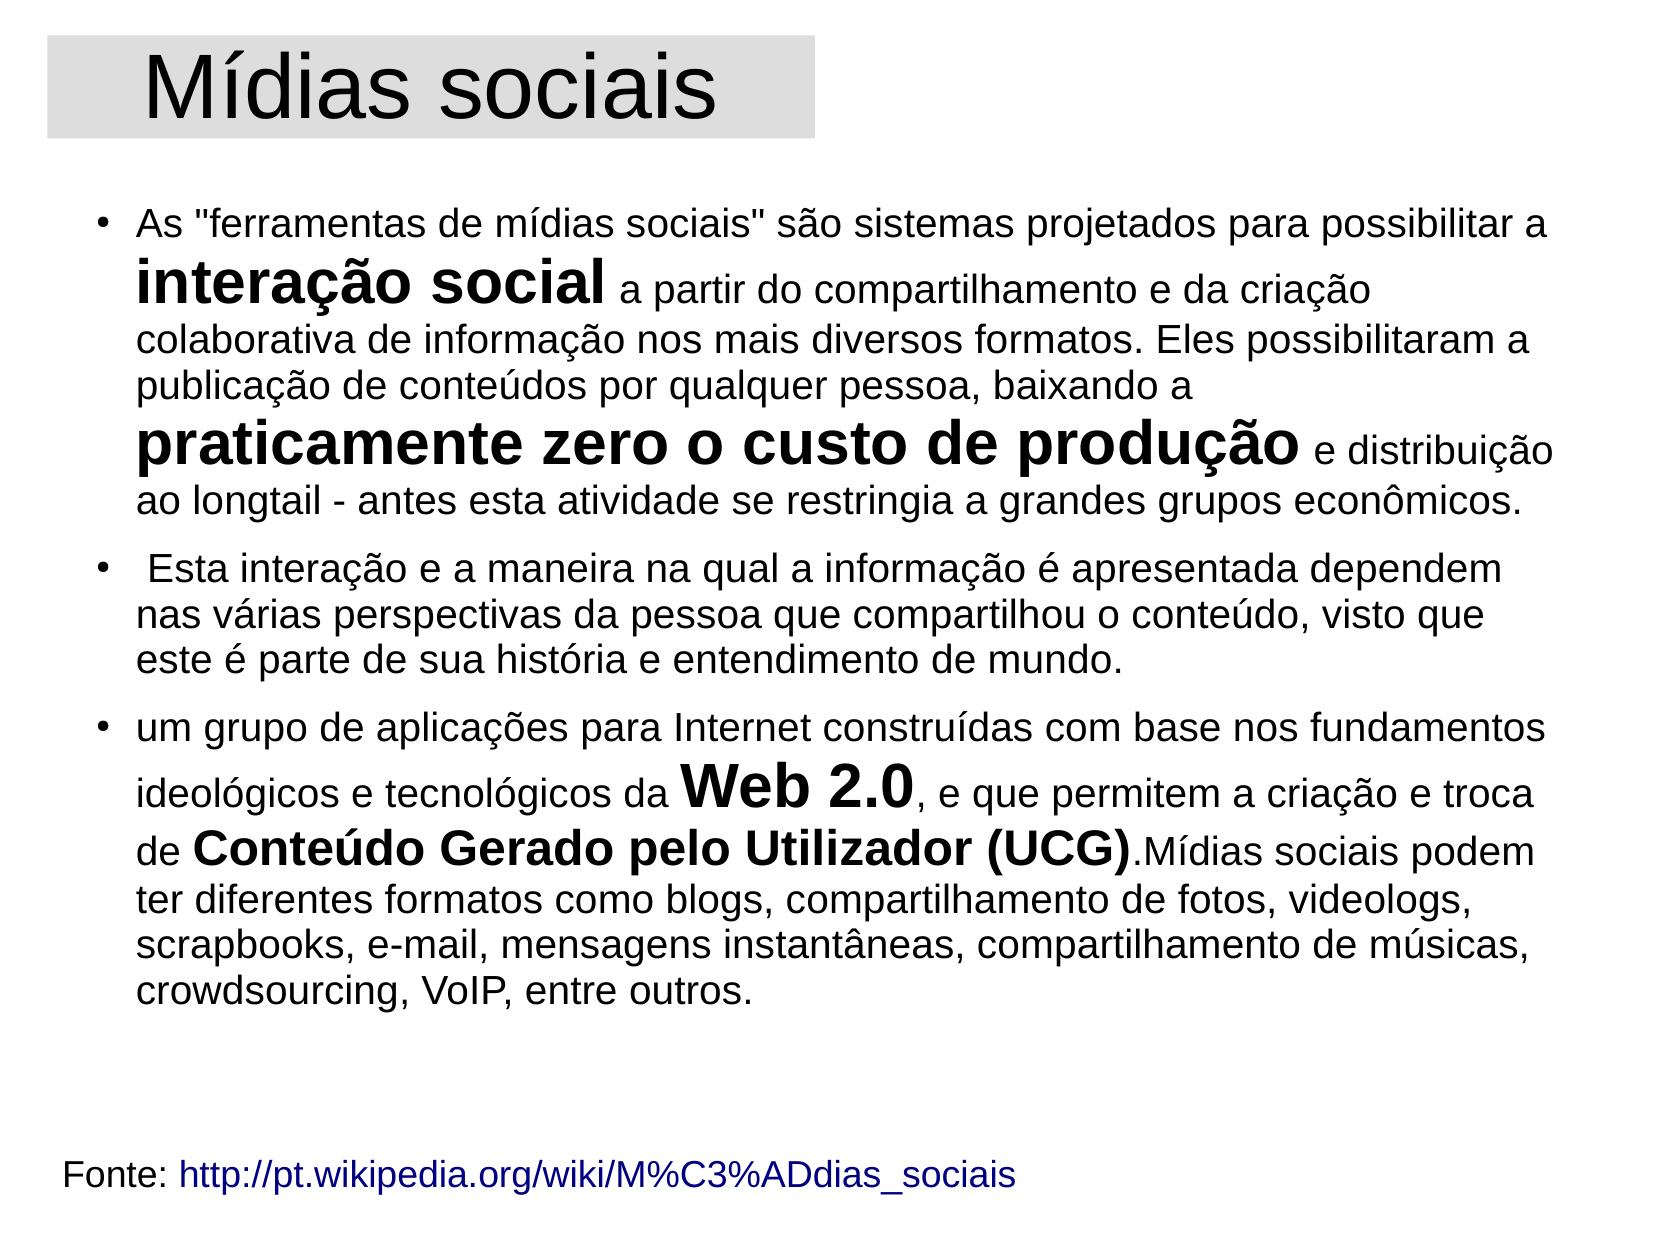

# Mídias sociais
As "ferramentas de mídias sociais" são sistemas projetados para possibilitar a interação social a partir do compartilhamento e da criação colaborativa de informação nos mais diversos formatos. Eles possibilitaram a publicação de conteúdos por qualquer pessoa, baixando a praticamente zero o custo de produção e distribuição ao longtail - antes esta atividade se restringia a grandes grupos econômicos.
 Esta interação e a maneira na qual a informação é apresentada dependem nas várias perspectivas da pessoa que compartilhou o conteúdo, visto que este é parte de sua história e entendimento de mundo.
um grupo de aplicações para Internet construídas com base nos fundamentos ideológicos e tecnológicos da Web 2.0, e que permitem a criação e troca de Conteúdo Gerado pelo Utilizador (UCG).Mídias sociais podem ter diferentes formatos como blogs, compartilhamento de fotos, videologs, scrapbooks, e-mail, mensagens instantâneas, compartilhamento de músicas, crowdsourcing, VoIP, entre outros.
Fonte: http://pt.wikipedia.org/wiki/M%C3%ADdias_sociais